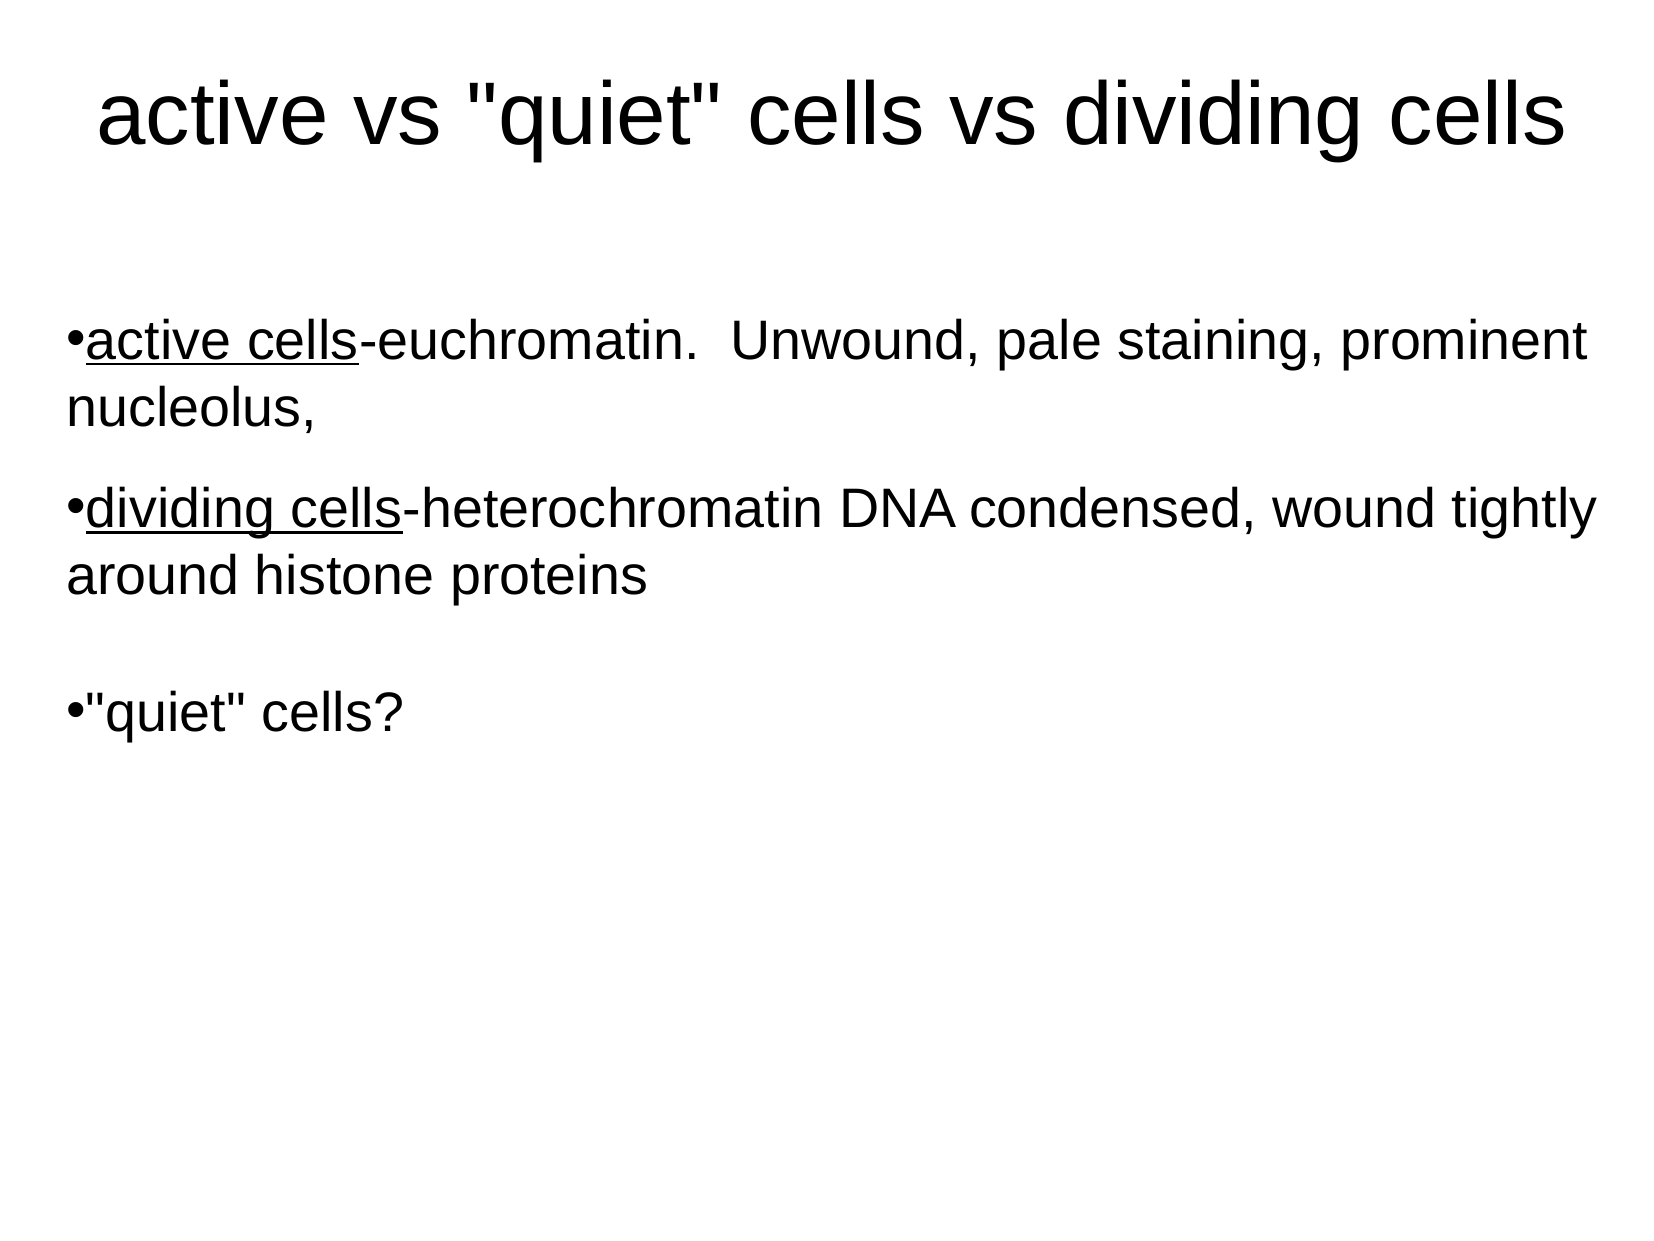

# active vs "quiet" cells vs dividing cells
active cells-euchromatin.  Unwound, pale staining, prominent nucleolus,
dividing cells-heterochromatin DNA condensed, wound tightly around histone proteins
"quiet" cells?